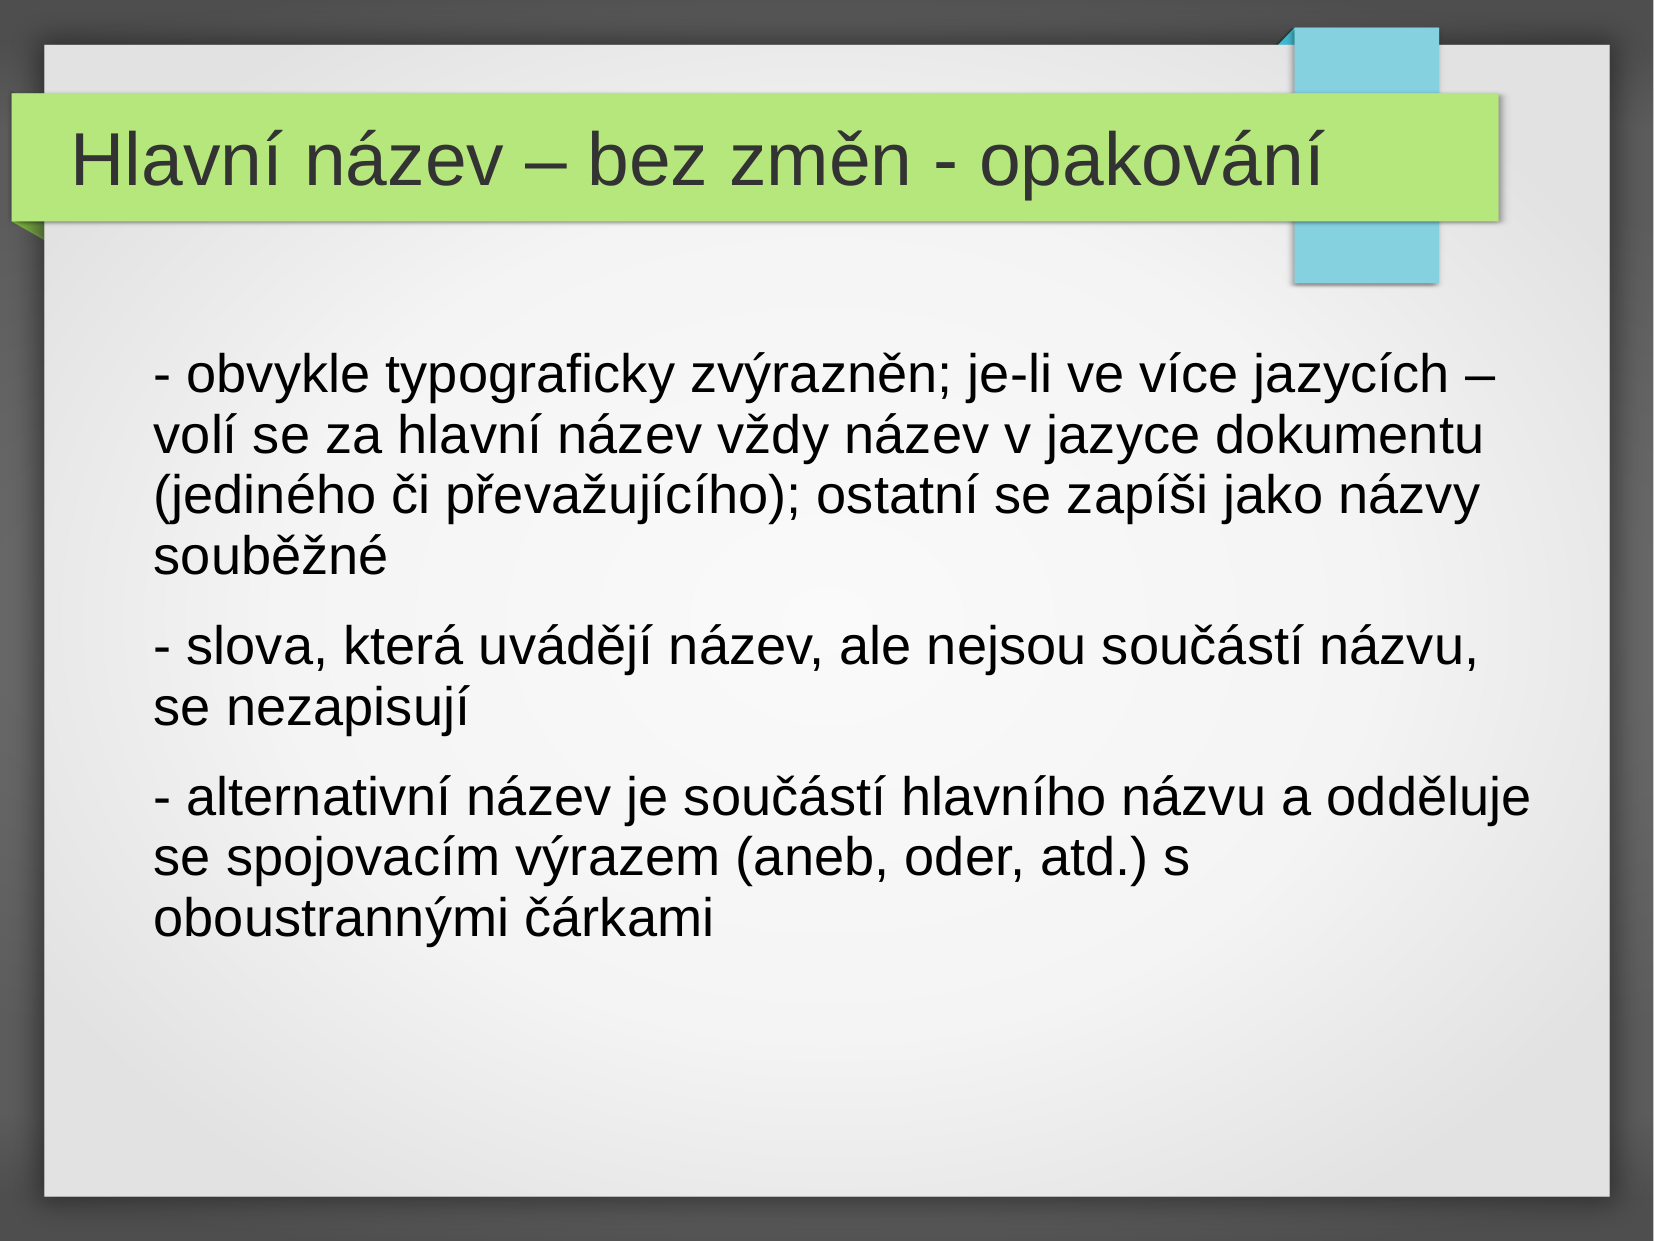

# Hlavní název – bez změn - opakování
- obvykle typograficky zvýrazněn; je-li ve více jazycích – volí se za hlavní název vždy název v jazyce dokumentu (jediného či převažujícího); ostatní se zapíši jako názvy souběžné
- slova, která uvádějí název, ale nejsou součástí názvu, se nezapisují
- alternativní název je součástí hlavního názvu a odděluje se spojovacím výrazem (aneb, oder, atd.) s oboustrannými čárkami